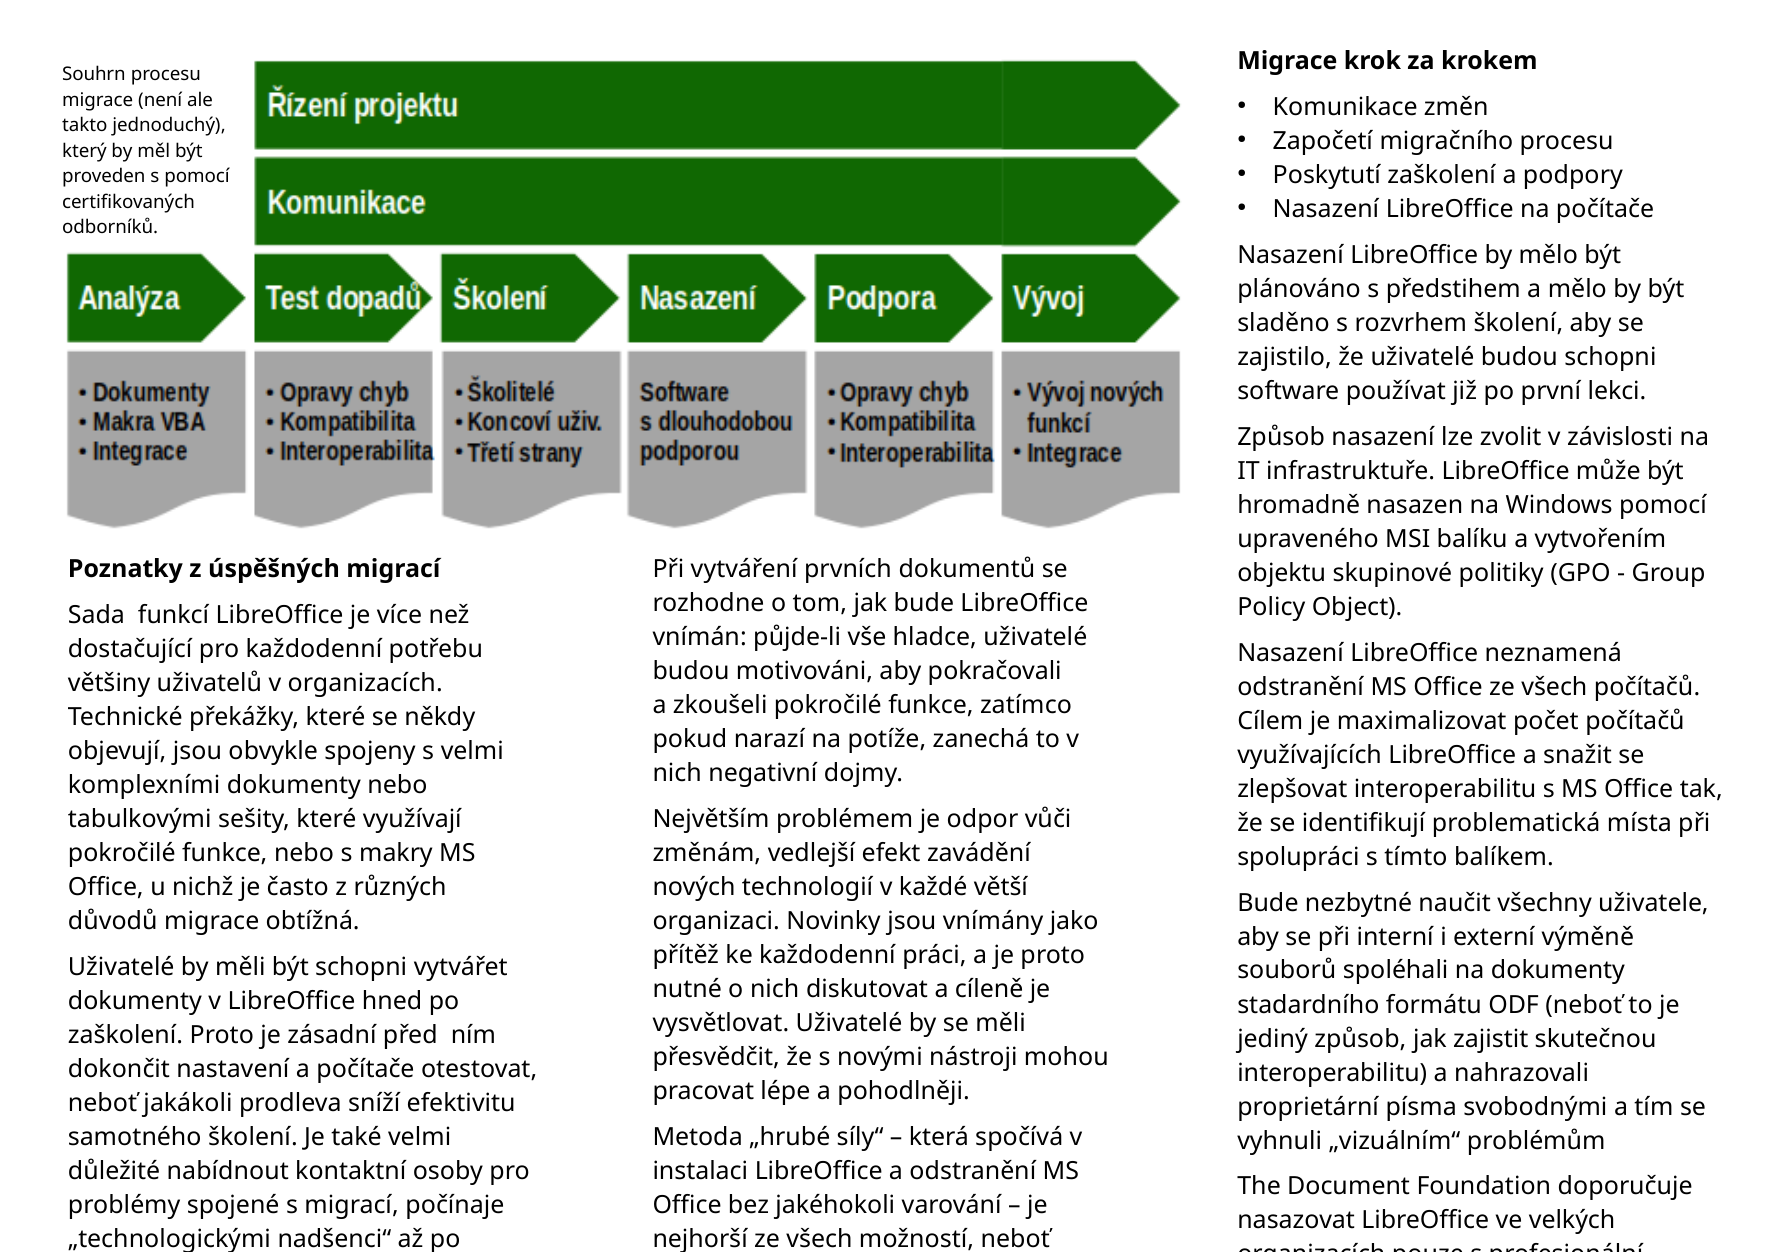

Migrace krok za krokem
Komunikace změn
Započetí migračního procesu
Poskytutí zaškolení a podpory
Nasazení LibreOffice na počítače
Nasazení LibreOffice by mělo být plánováno s předstihem a mělo by být sladěno s rozvrhem školení, aby se zajistilo, že uživatelé budou schopni software používat již po první lekci.
Způsob nasazení lze zvolit v závislosti na IT infrastruktuře. LibreOffice může být hromadně nasazen na Windows pomocí upraveného MSI balíku a vytvořením objektu skupinové politiky (GPO - Group Policy Object).
Nasazení LibreOffice neznamená odstranění MS Office ze všech počítačů. Cílem je maximalizovat počet počítačů využívajících LibreOffice a snažit se zlepšovat interoperabilitu s MS Office tak, že se identifikují problematická místa při spolupráci s tímto balíkem.
Bude nezbytné naučit všechny uživatele, aby se při interní i externí výměně souborů spoléhali na dokumenty stadardního formátu ODF (neboť to je jediný způsob, jak zajistit skutečnou interoperabilitu) a nahrazovali proprietární písma svobodnými a tím se vyhnuli „vizuálním“ problémům
The Document Foundation doporučuje nasazovat LibreOffice ve velkých organizacích pouze s profesionální podporou poskytovanou certifikovanými osobami (seznam je k dispozici na webových stránkách).
Souhrn procesu migrace (není ale takto jednoduchý), který by měl být proveden s pomocí certifikovaných odborníků.
Poznatky z úspěšných migrací
Sada funkcí LibreOffice je více než dostačující pro každodenní potřebu většiny uživatelů v organizacích. Technické překážky, které se někdy objevují, jsou obvykle spojeny s velmi komplexními dokumenty nebo tabulkovými sešity, které využívají pokročilé funkce, nebo s makry MS Office, u nichž je často z různých důvodů migrace obtížná.
Uživatelé by měli být schopni vytvářet dokumenty v LibreOffice hned po zaškolení. Proto je zásadní před ním dokončit nastavení a počítače otestovat, neboť jakákoli prodleva sníží efektivitu samotného školení. Je také velmi důležité nabídnout kontaktní osoby pro problémy spojené s migrací, počínaje „technologickými nadšenci“ až po vyškolený personál technické podpory.
Při vytváření prvních dokumentů se rozhodne o tom, jak bude LibreOffice vnímán: půjde-li vše hladce, uživatelé budou motivováni, aby pokračovali a zkoušeli pokročilé funkce, zatímco pokud narazí na potíže, zanechá to v nich negativní dojmy.
Největším problémem je odpor vůči změnám, vedlejší efekt zavádění nových technologií v každé větší organizaci. Novinky jsou vnímány jako přítěž ke každodenní práci, a je proto nutné o nich diskutovat a cíleně je vysvětlovat. Uživatelé by se měli přesvědčit, že s novými nástroji mohou pracovat lépe a pohodlněji.
Metoda „hrubé síly“ – která spočívá v instalaci LibreOffice a odstranění MS Office bez jakéhokoli varování – je nejhorší ze všech možností, neboť vytváří odmítavou reakci, která zhatí všechny naděje na úspěch.